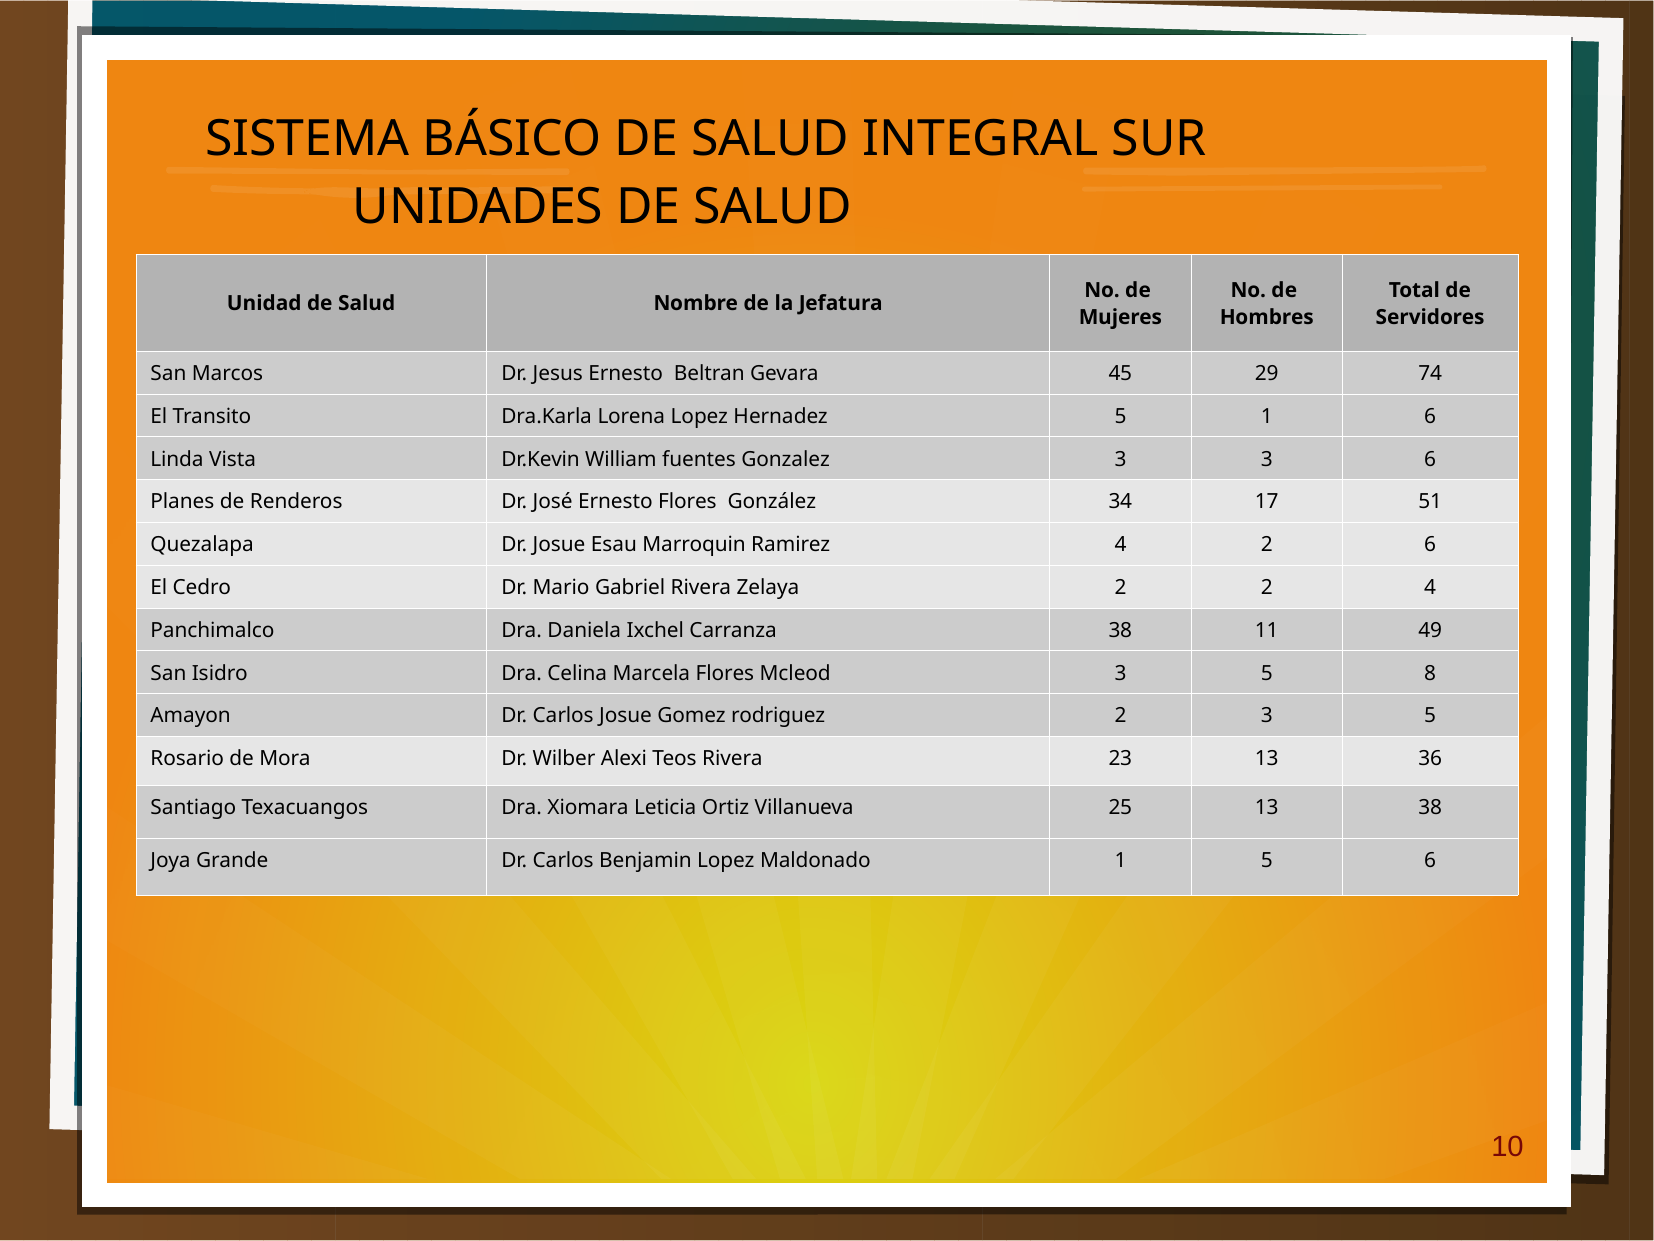

SISTEMA BÁSICO DE SALUD INTEGRAL SUR 					UNIDADES DE SALUD
| Unidad de Salud | Nombre de la Jefatura | No. de Mujeres | No. de Hombres | Total de Servidores |
| --- | --- | --- | --- | --- |
| San Marcos | Dr. Jesus Ernesto Beltran Gevara | 45 | 29 | 74 |
| El Transito | Dra.Karla Lorena Lopez Hernadez | 5 | 1 | 6 |
| Linda Vista | Dr.Kevin William fuentes Gonzalez | 3 | 3 | 6 |
| Planes de Renderos | Dr. José Ernesto Flores González | 34 | 17 | 51 |
| Quezalapa | Dr. Josue Esau Marroquin Ramirez | 4 | 2 | 6 |
| El Cedro | Dr. Mario Gabriel Rivera Zelaya | 2 | 2 | 4 |
| Panchimalco | Dra. Daniela Ixchel Carranza | 38 | 11 | 49 |
| San Isidro | Dra. Celina Marcela Flores Mcleod | 3 | 5 | 8 |
| Amayon | Dr. Carlos Josue Gomez rodriguez | 2 | 3 | 5 |
| Rosario de Mora | Dr. Wilber Alexi Teos Rivera | 23 | 13 | 36 |
| Santiago Texacuangos | Dra. Xiomara Leticia Ortiz Villanueva | 25 | 13 | 38 |
| Joya Grande | Dr. Carlos Benjamin Lopez Maldonado | 1 | 5 | 6 |
10